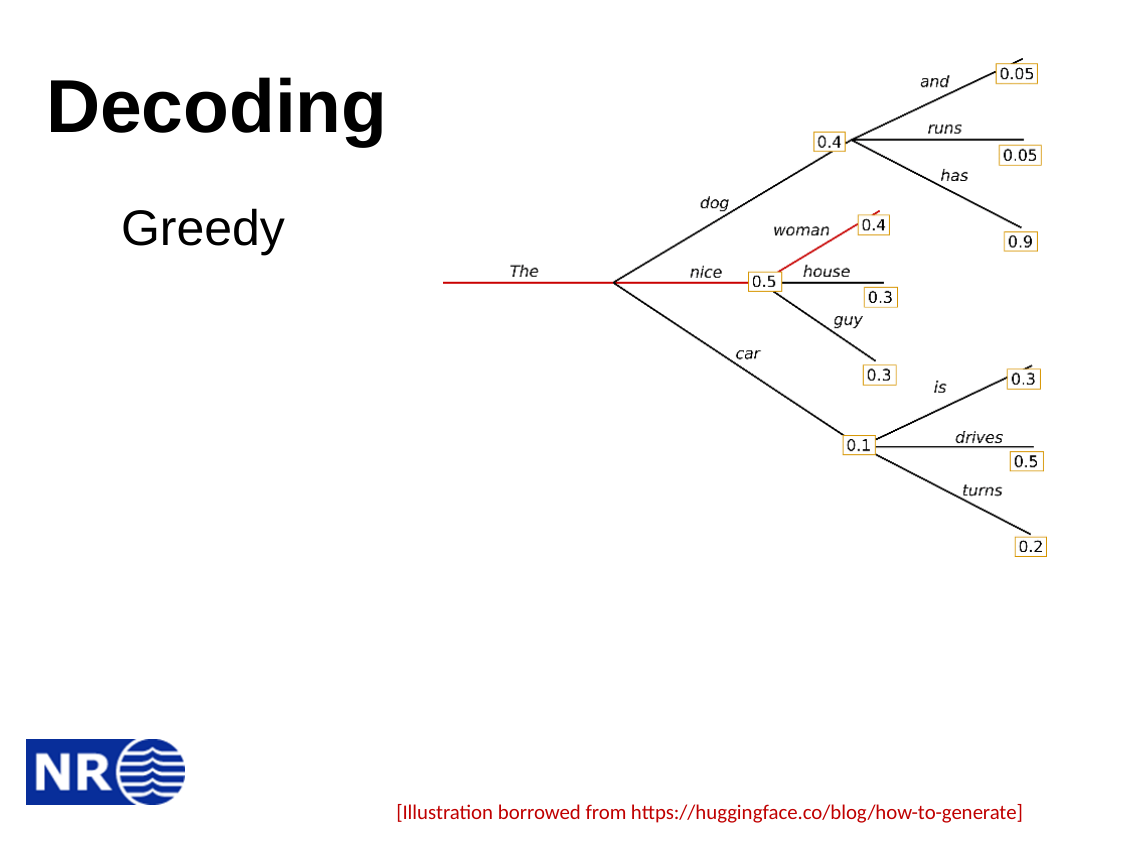

# Decoding
Greedy
[Illustration borrowed from https://huggingface.co/blog/how-to-generate]